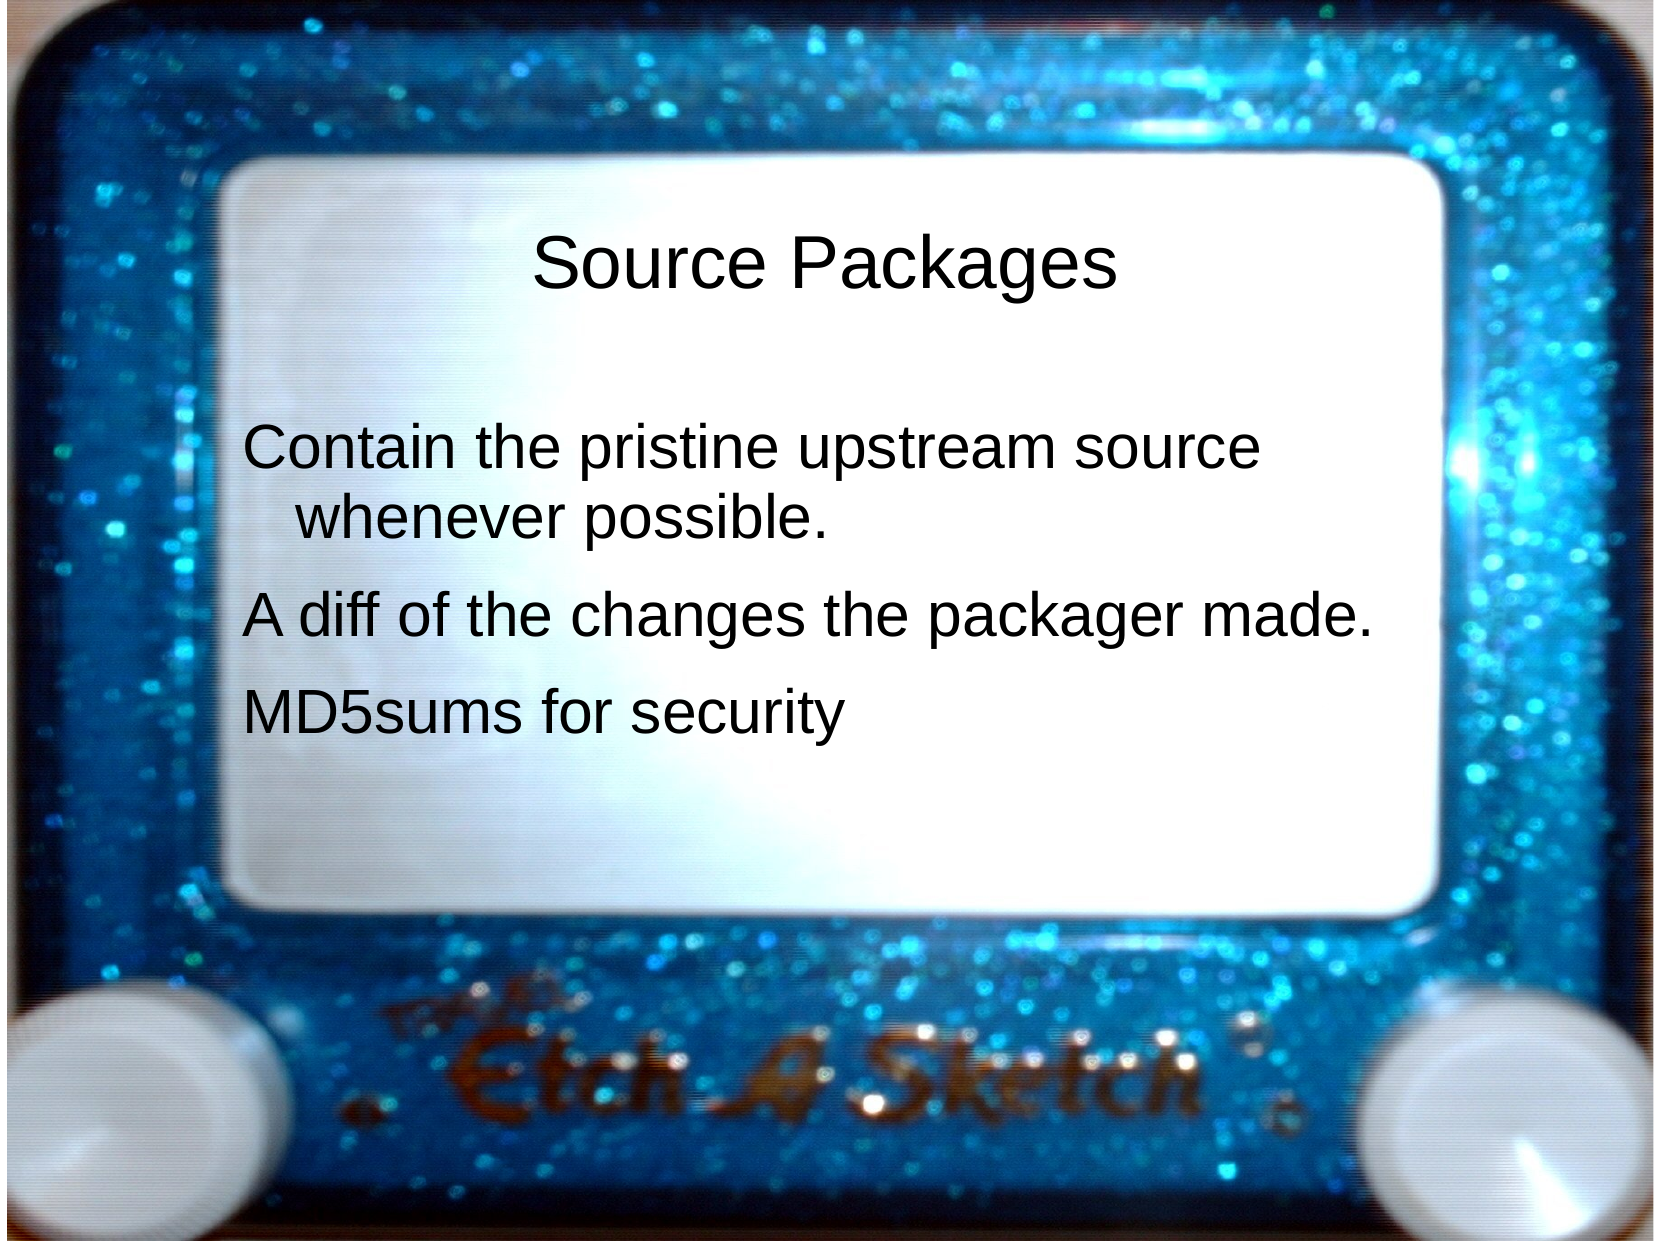

# Source Packages
Contain the pristine upstream source whenever possible.
A diff of the changes the packager made.
MD5sums for security